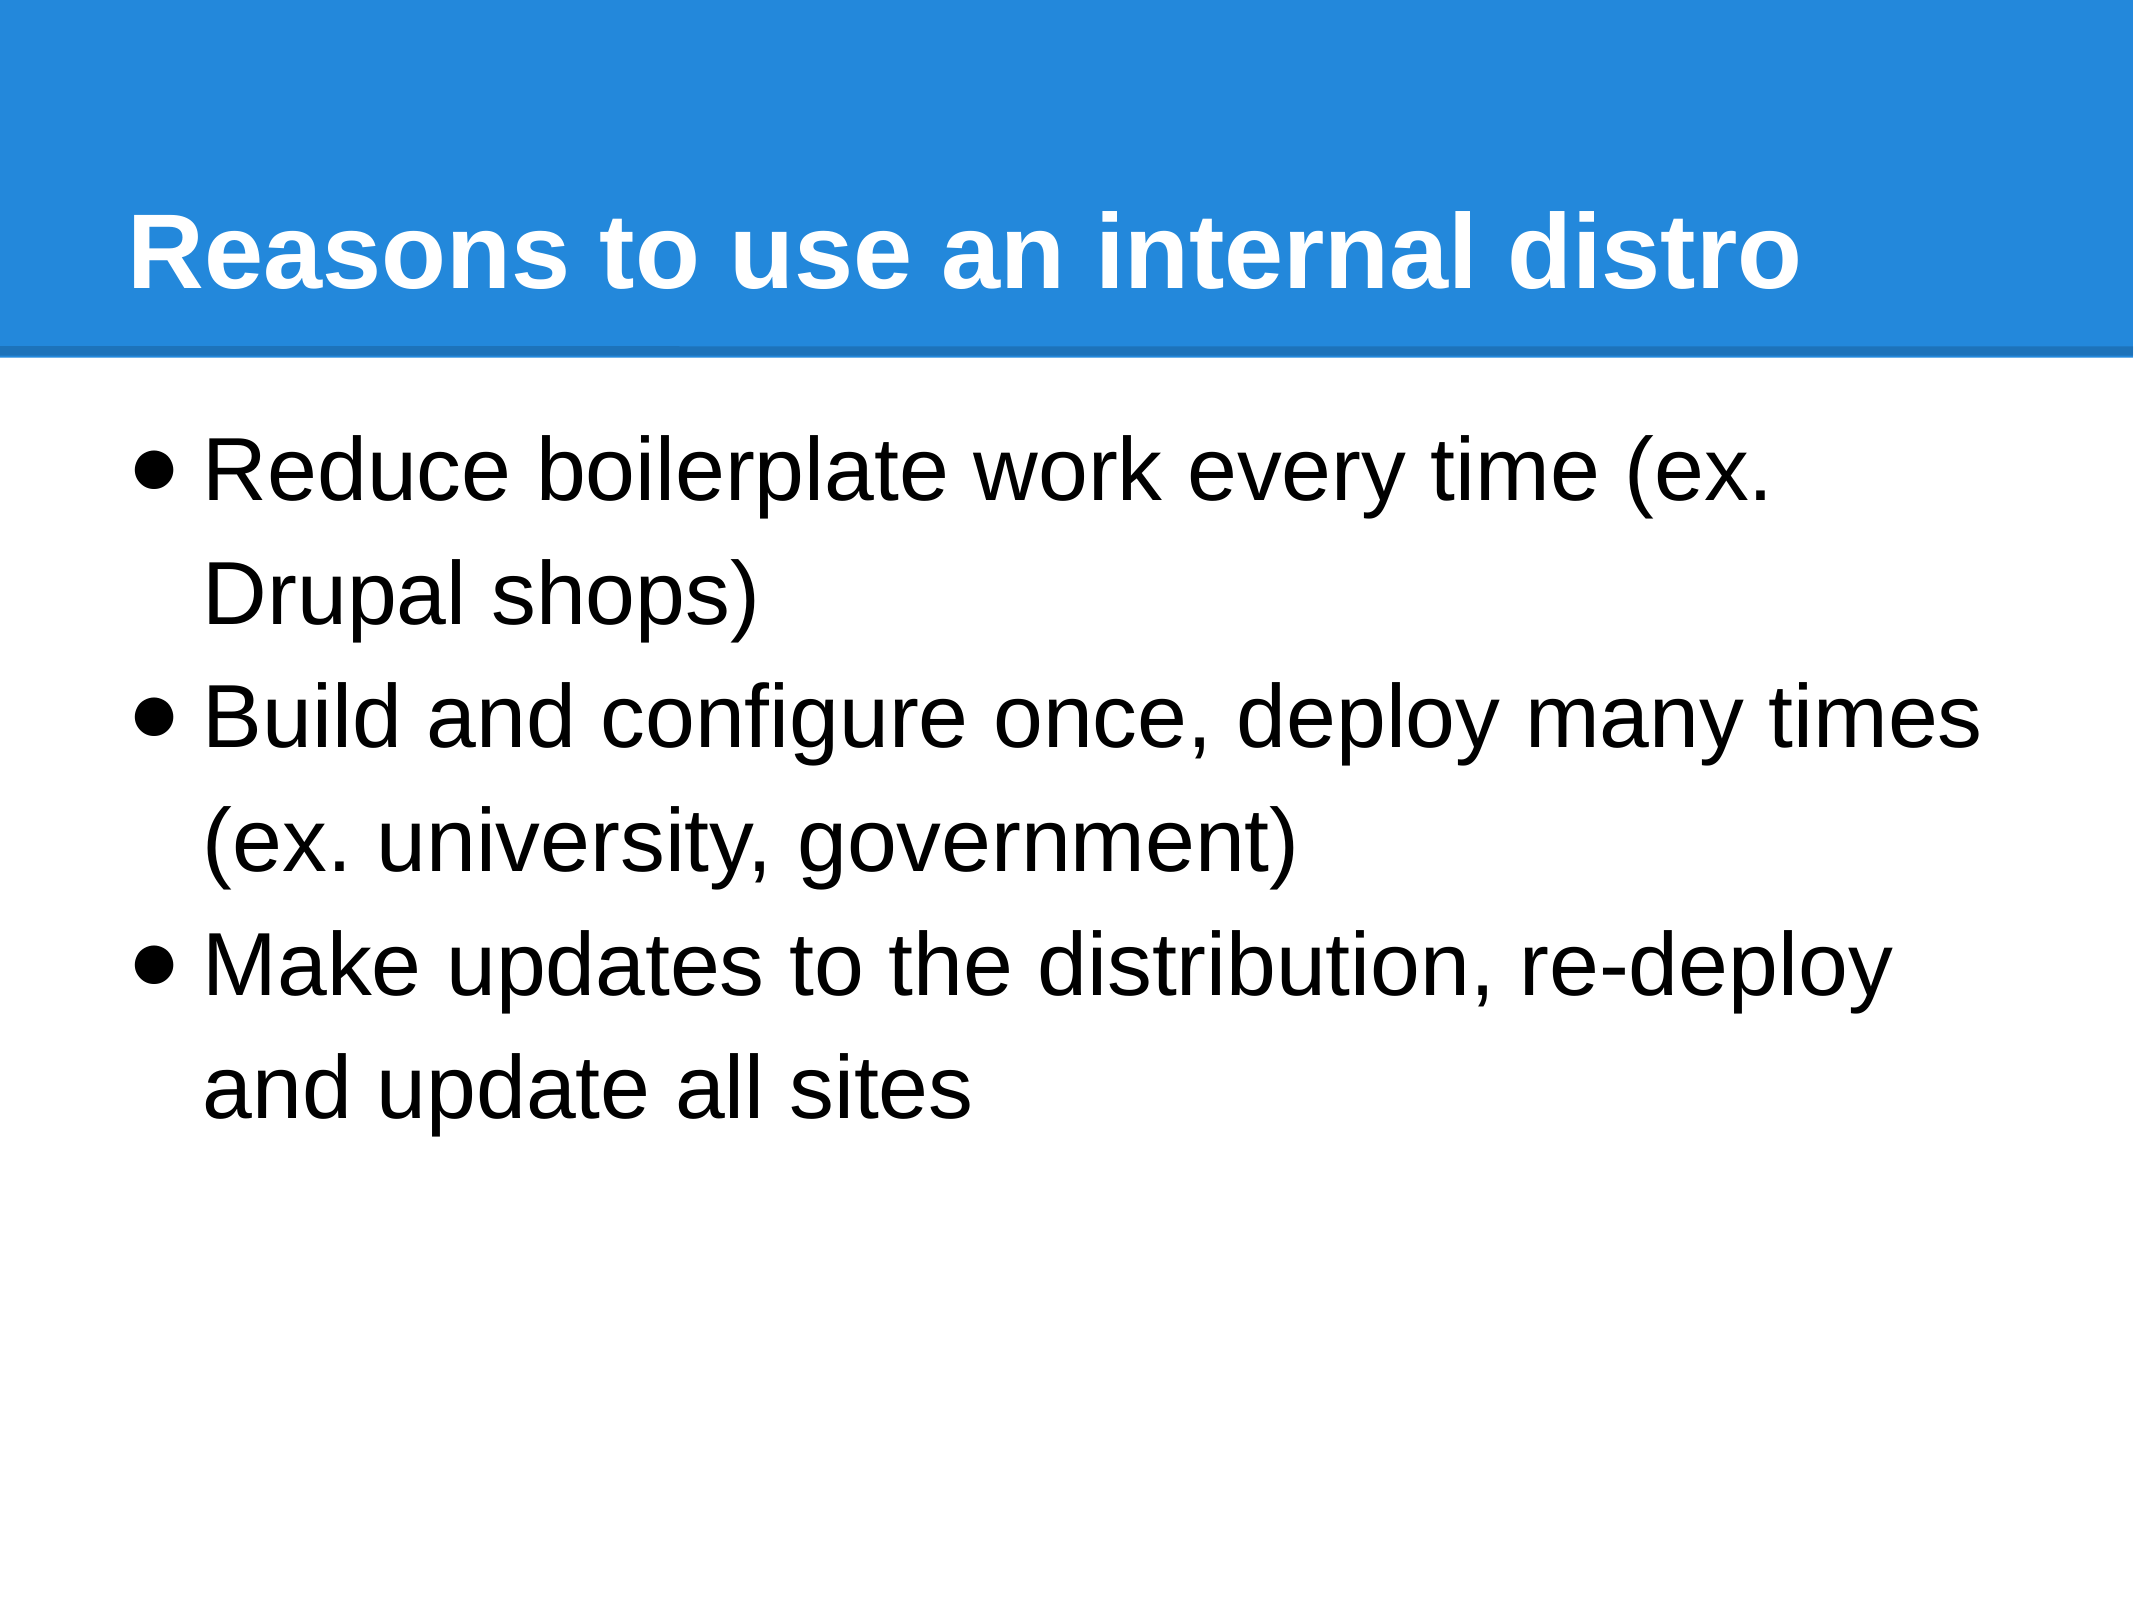

# Reasons to use an internal distro
Reduce boilerplate work every time (ex. Drupal shops)
Build and configure once, deploy many times (ex. university, government)
Make updates to the distribution, re-deploy and update all sites